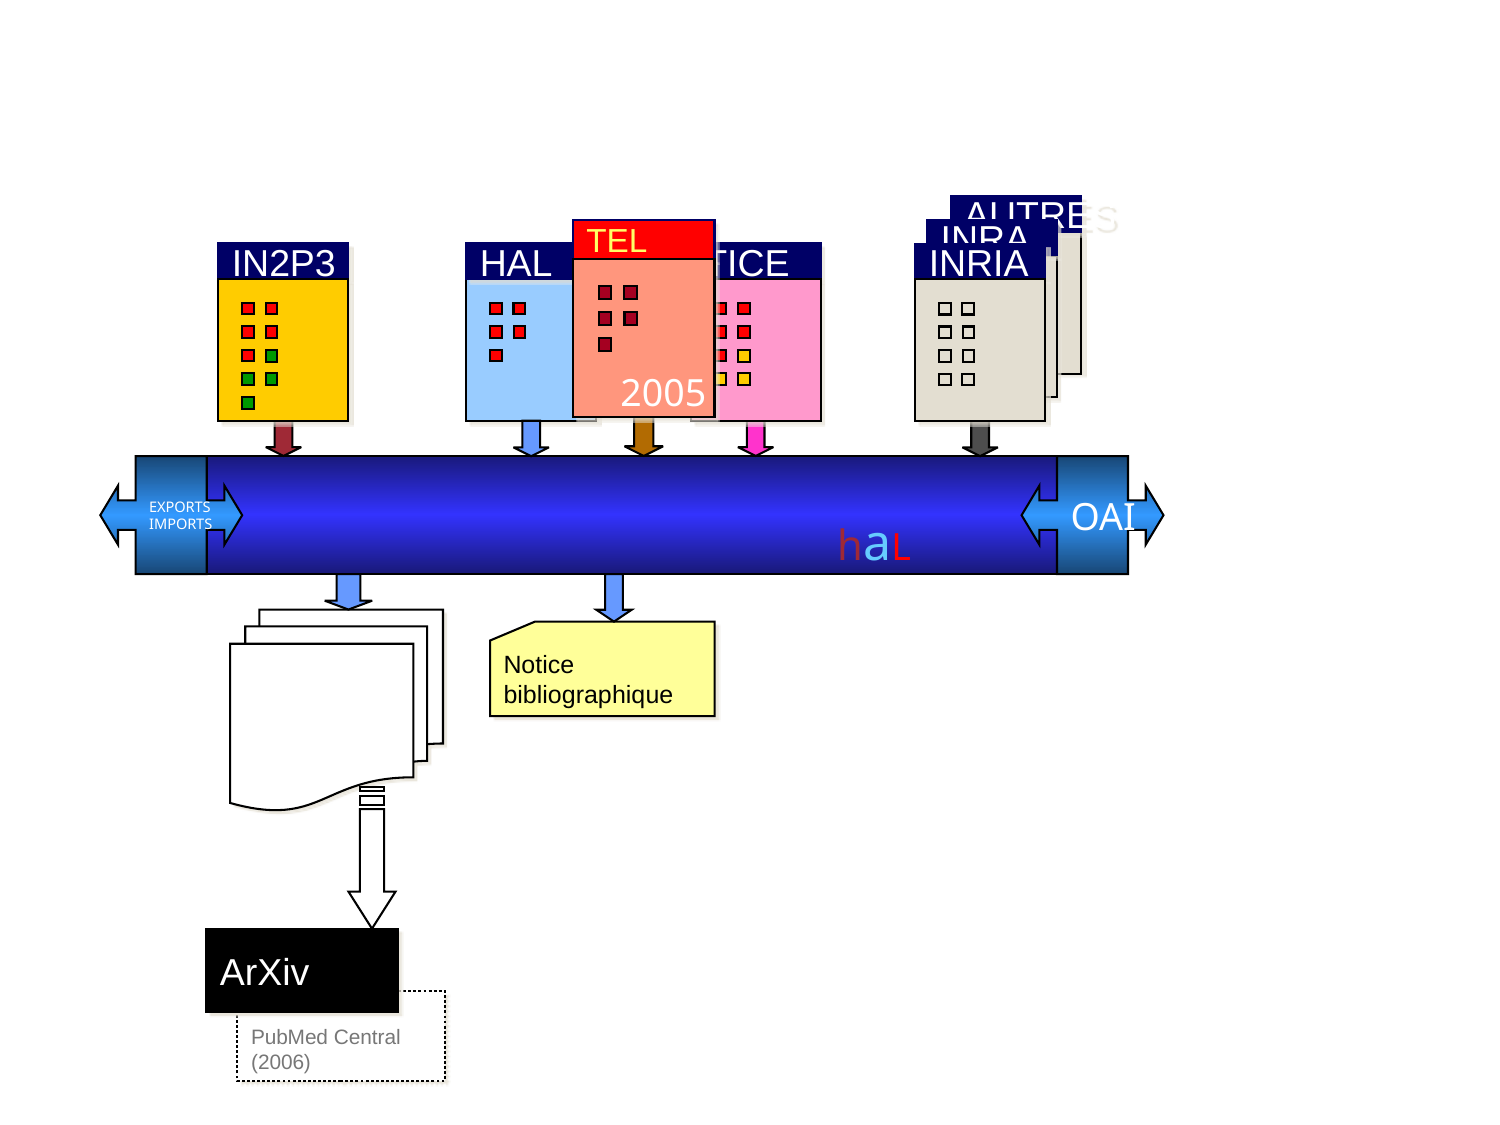

AUTRES
INRA
INRIA
TEL
IN2P3
HAL
TICE
2005
EXPORTS
IMPORTS
OAI
haL
Texte intégral
Notice
bibliographique
ArXiv
PubMed Central
(2006)